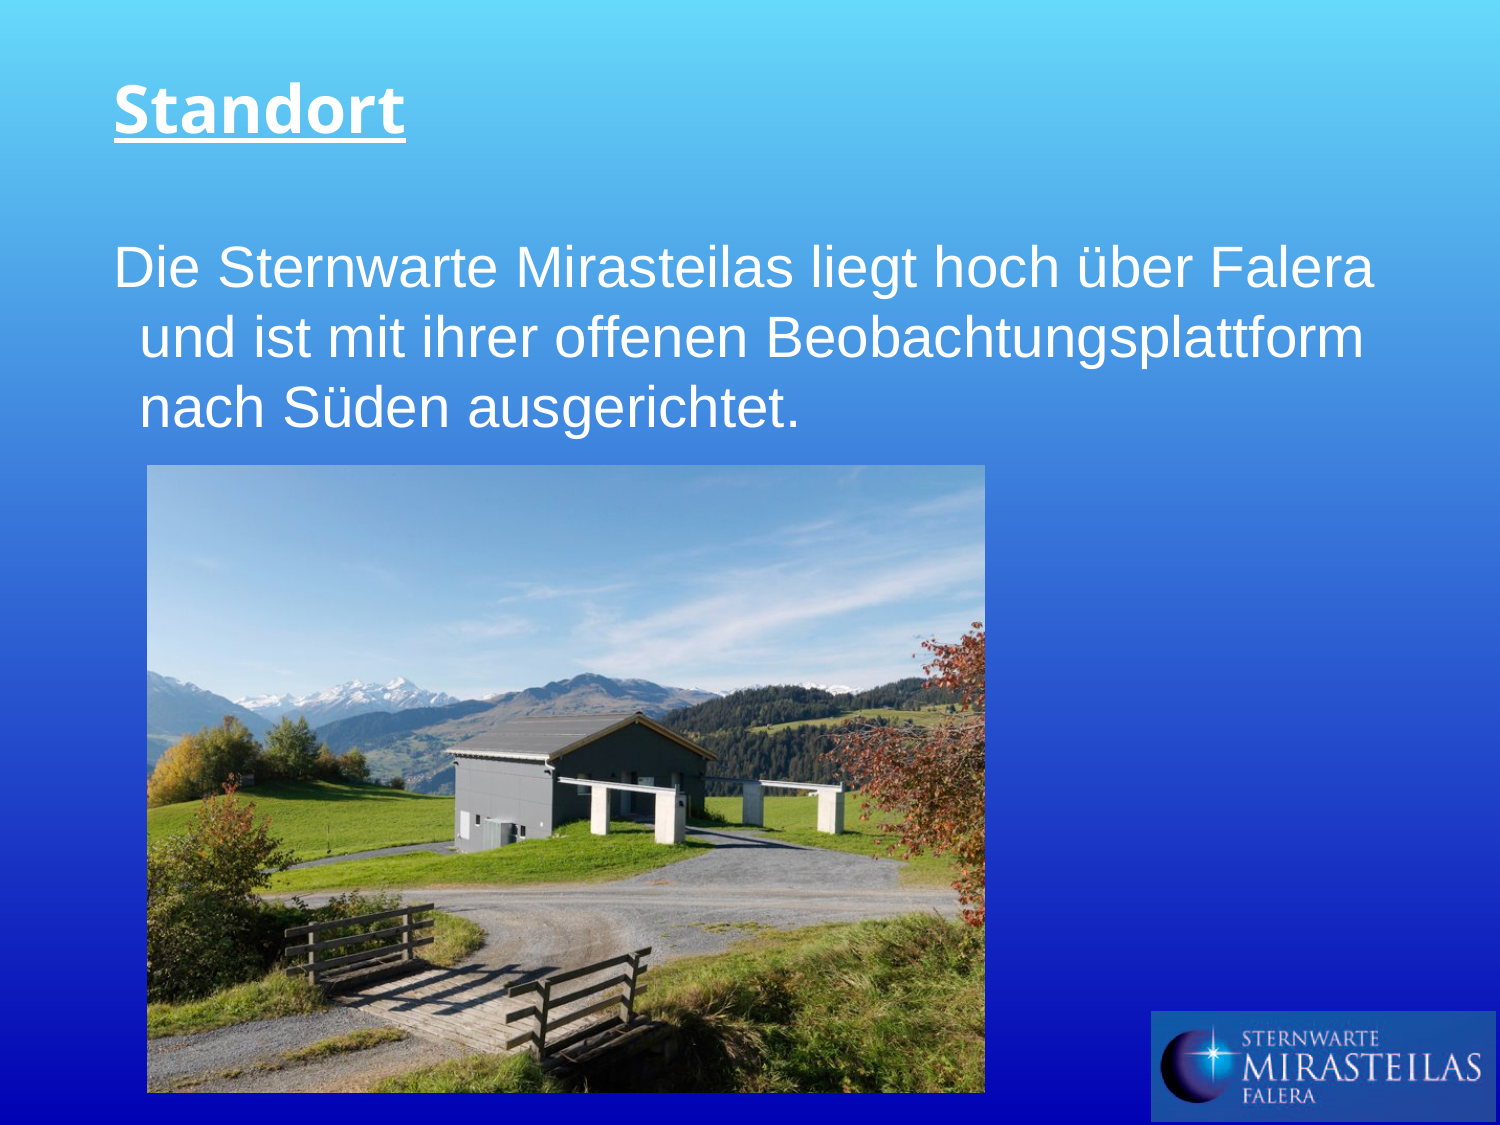

Standort
Die Sternwarte Mirasteilas liegt hoch über Falera und ist mit ihrer offenen Beobachtungsplattform nach Süden ausgerichtet.